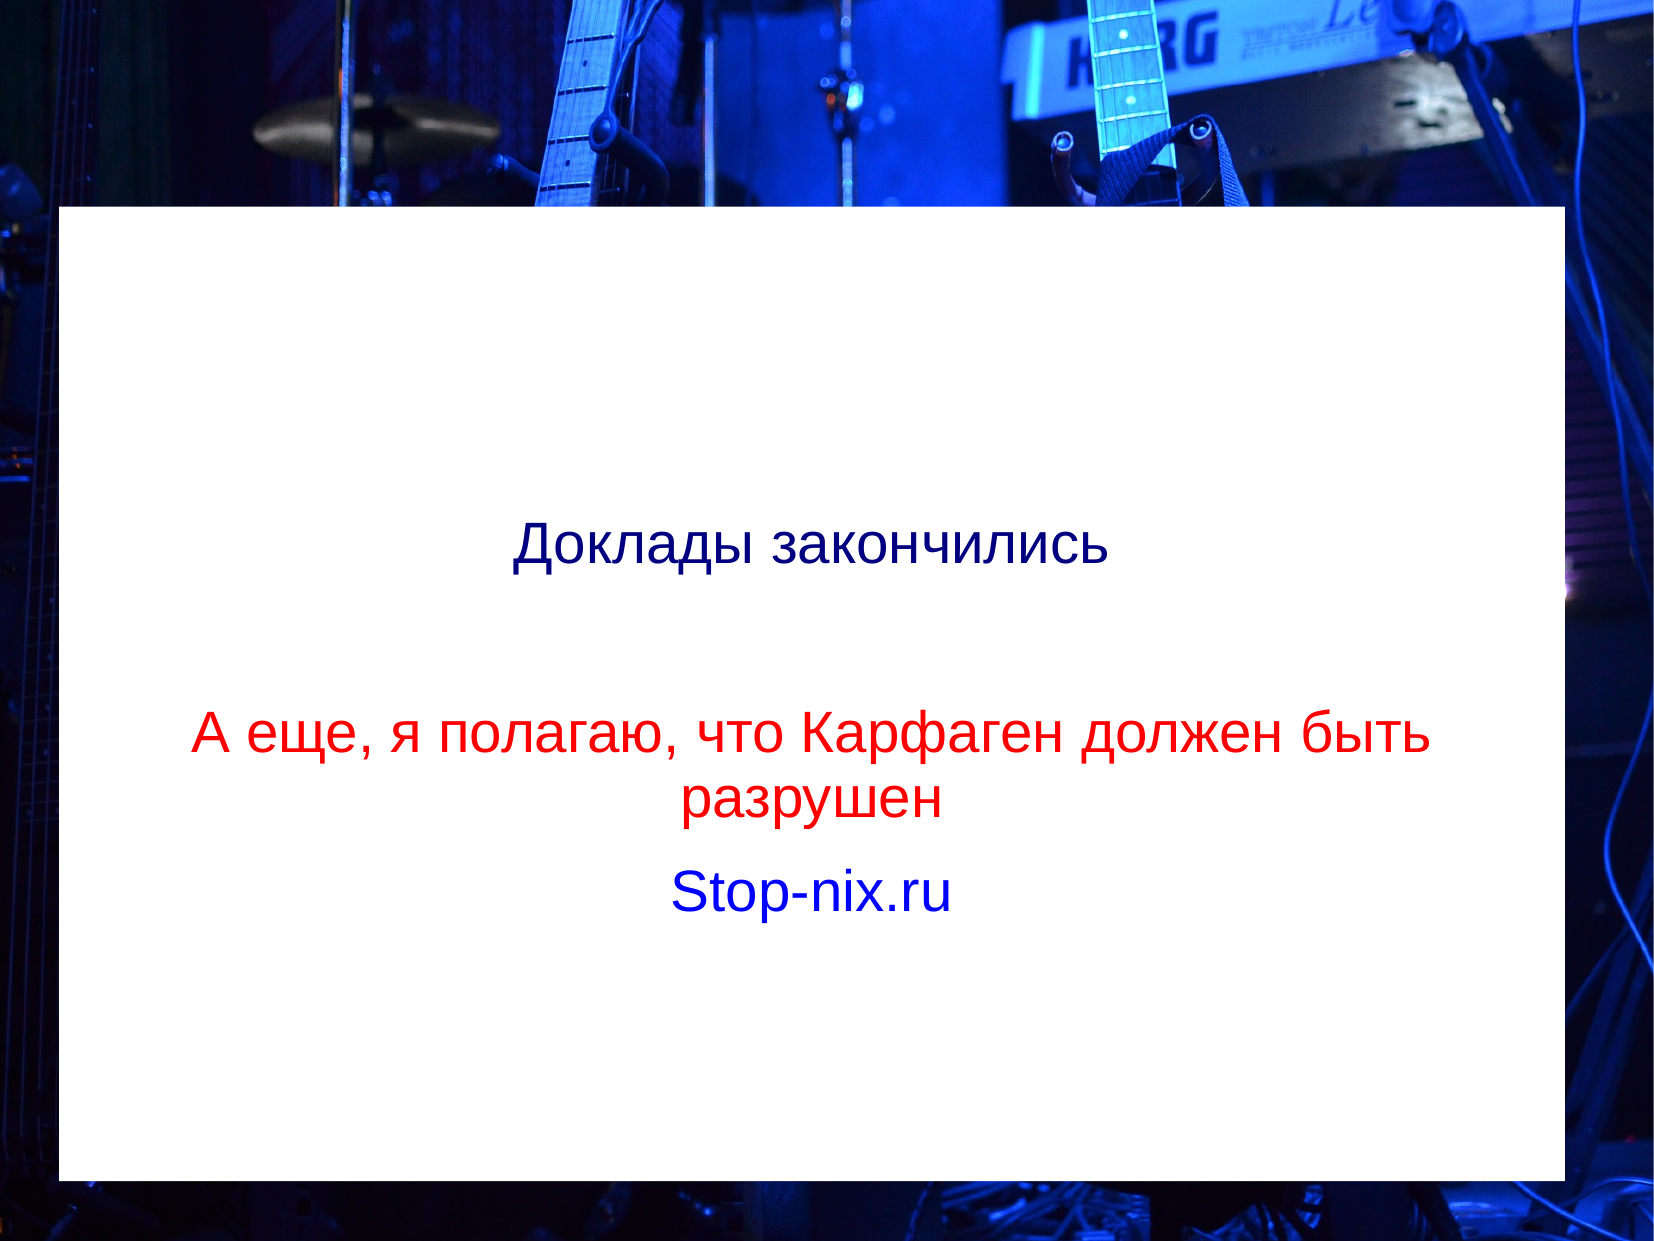

# Доклады закончились
А еще, я полагаю, что Карфаген должен быть разрушен
Stop-nix.ru